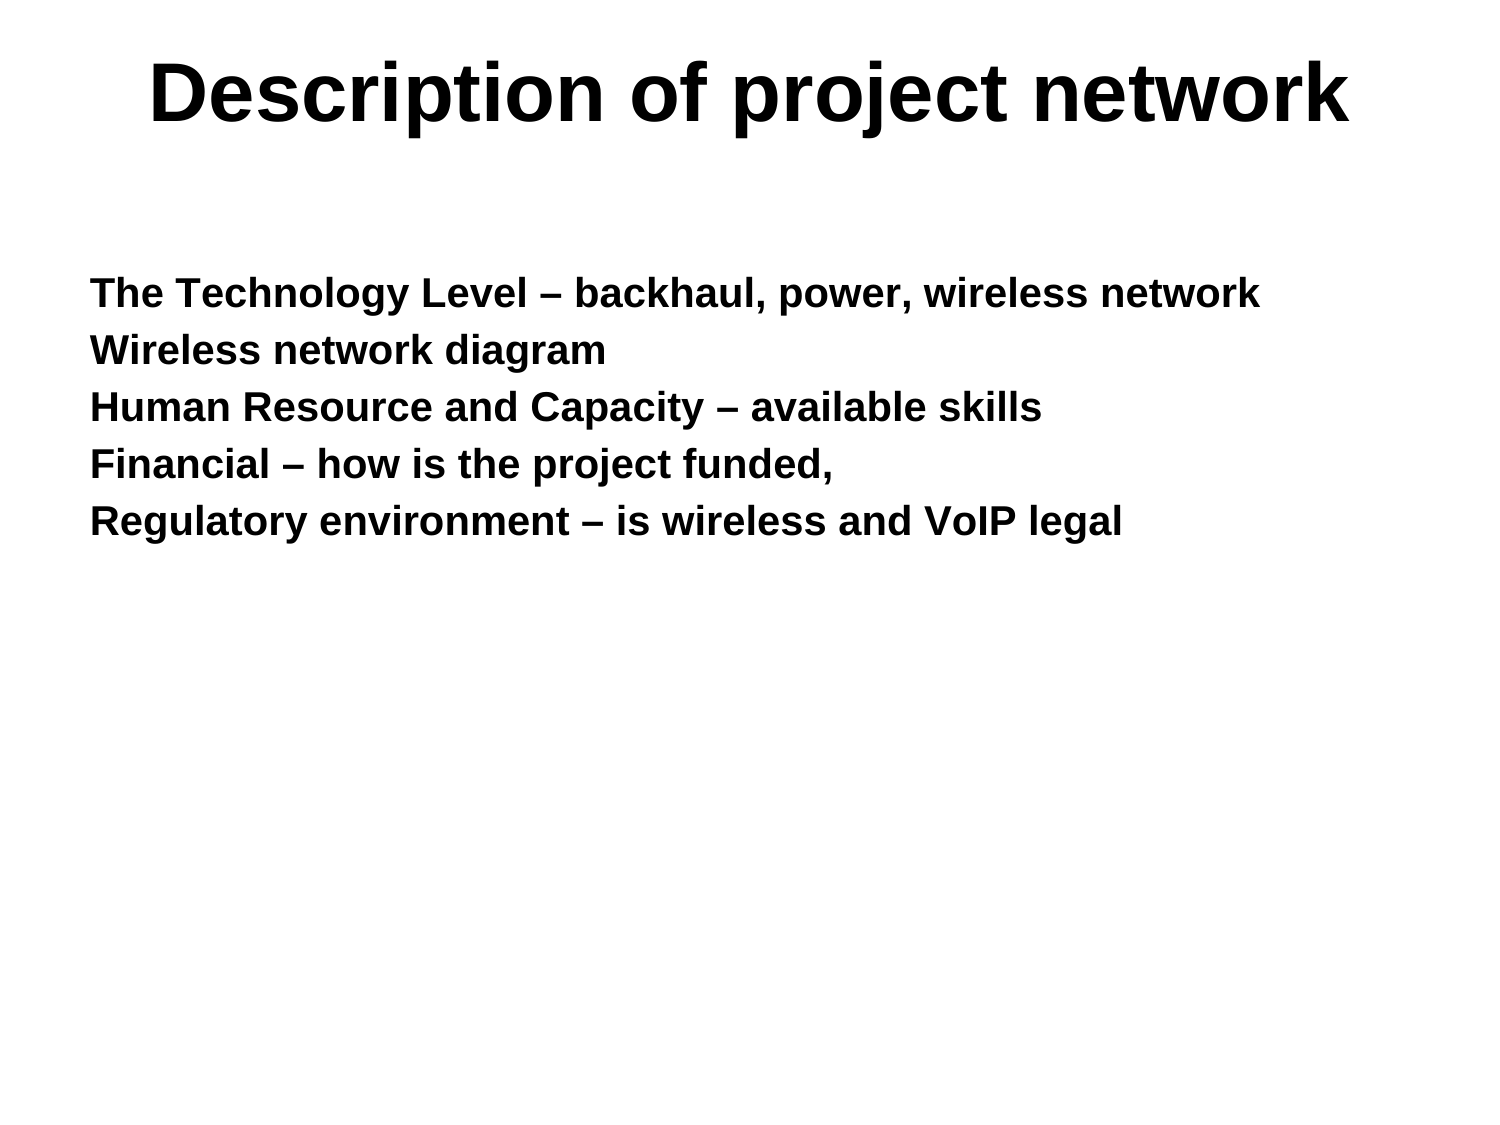

# Description of project network
The Technology Level – backhaul, power, wireless network
Wireless network diagram
Human Resource and Capacity – available skills
Financial – how is the project funded,
Regulatory environment – is wireless and VoIP legal